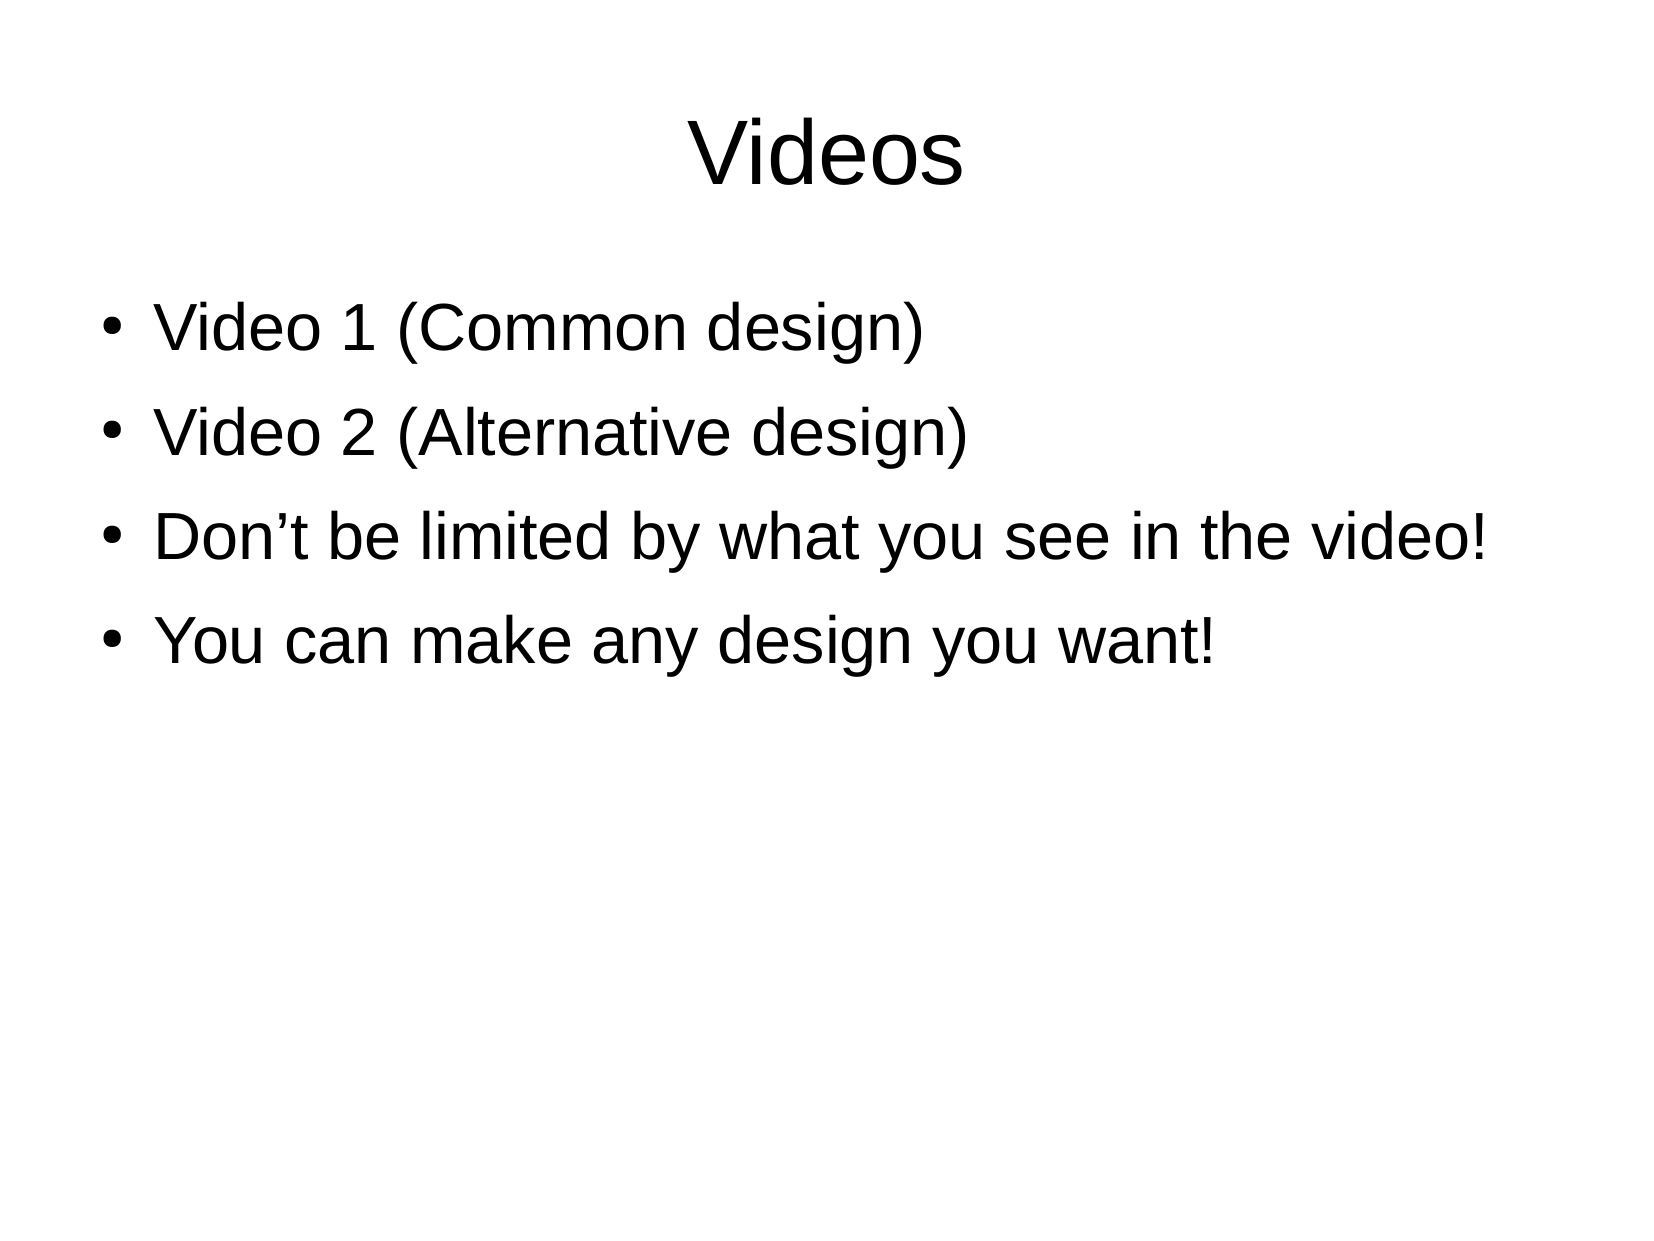

# Videos
Video 1 (Common design)
Video 2 (Alternative design)
Don’t be limited by what you see in the video!
You can make any design you want!